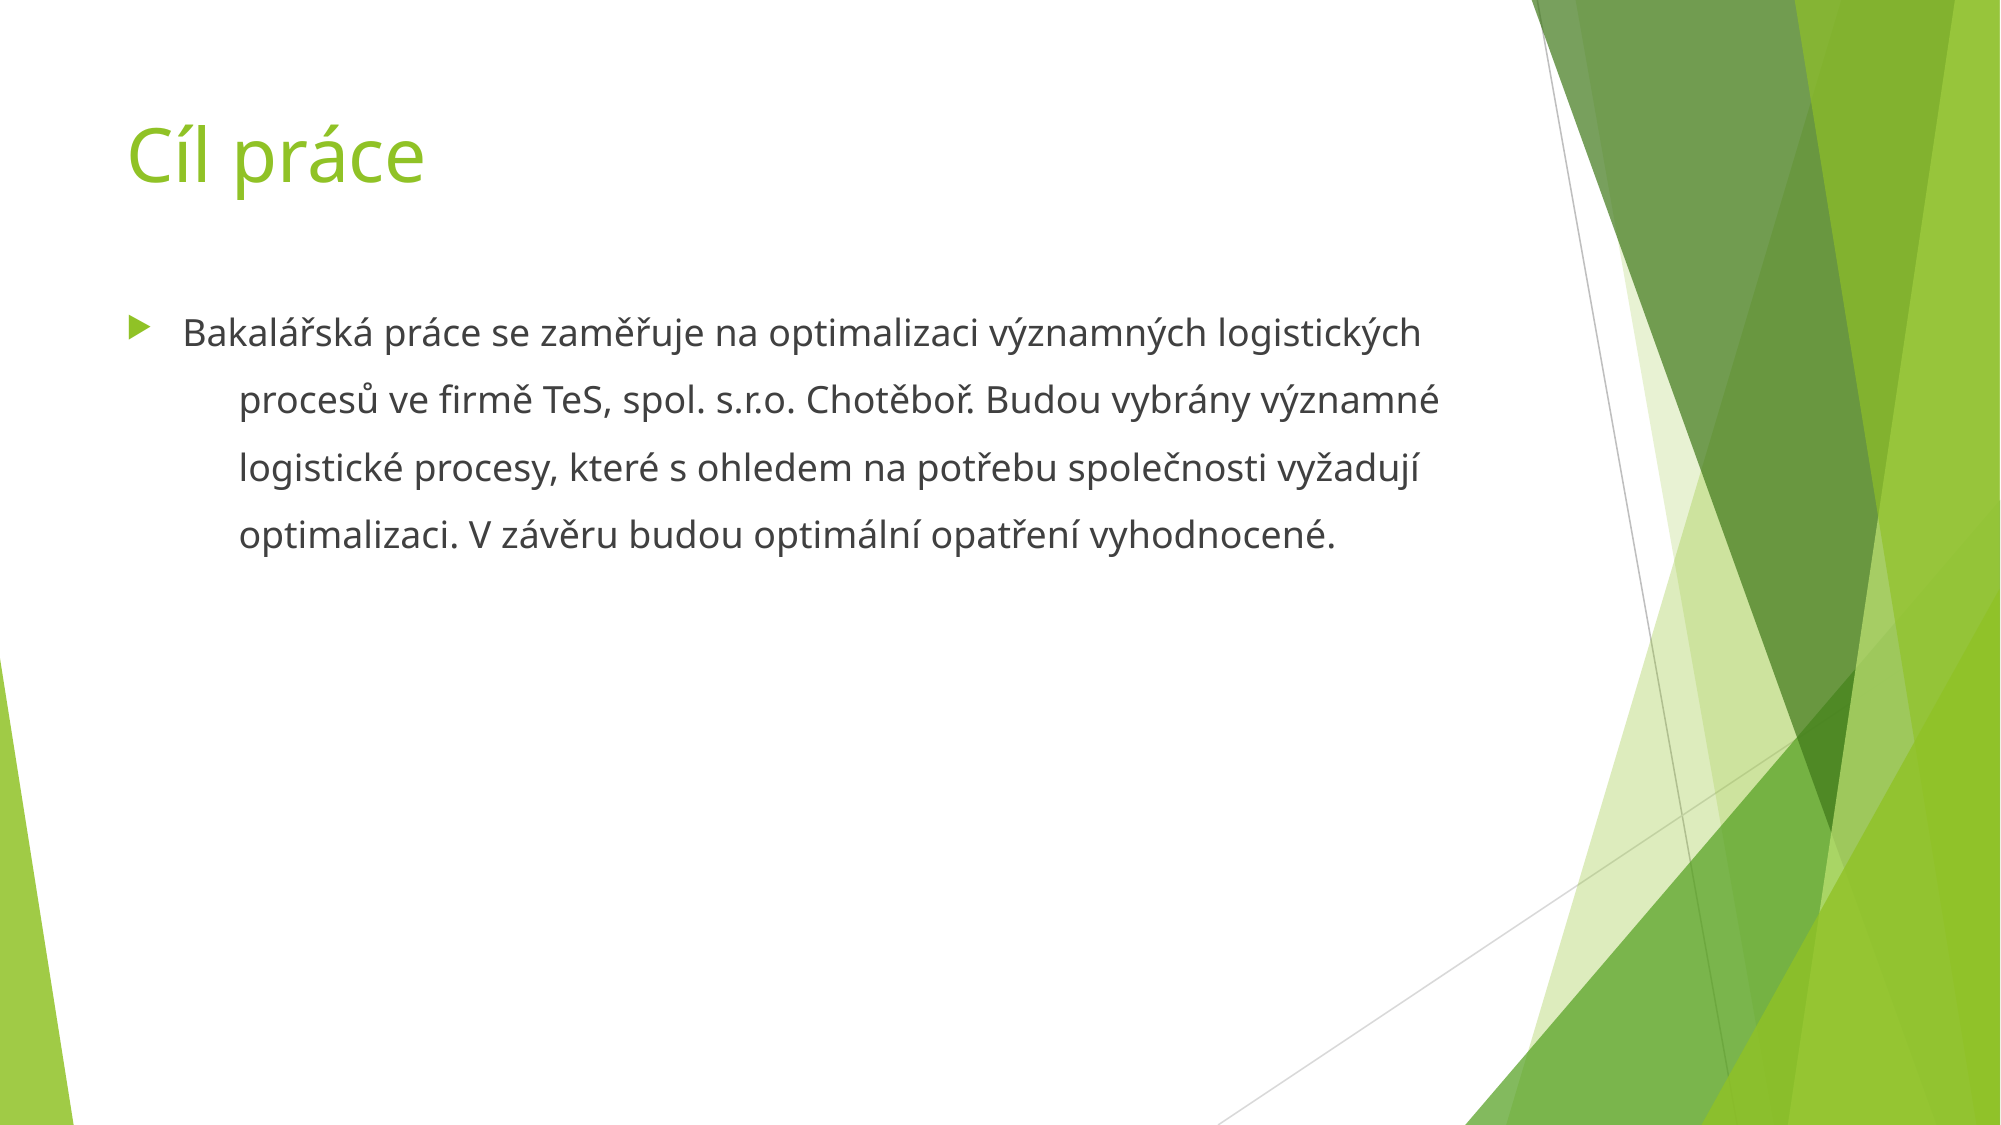

# Cíl práce
Bakalářská práce se zaměřuje na optimalizaci významných logistických procesů ve firmě TeS, spol. s.r.o. Chotěboř. Budou vybrány významné logistické procesy, které s ohledem na potřebu společnosti vyžadují optimalizaci. V závěru budou optimální opatření vyhodnocené.